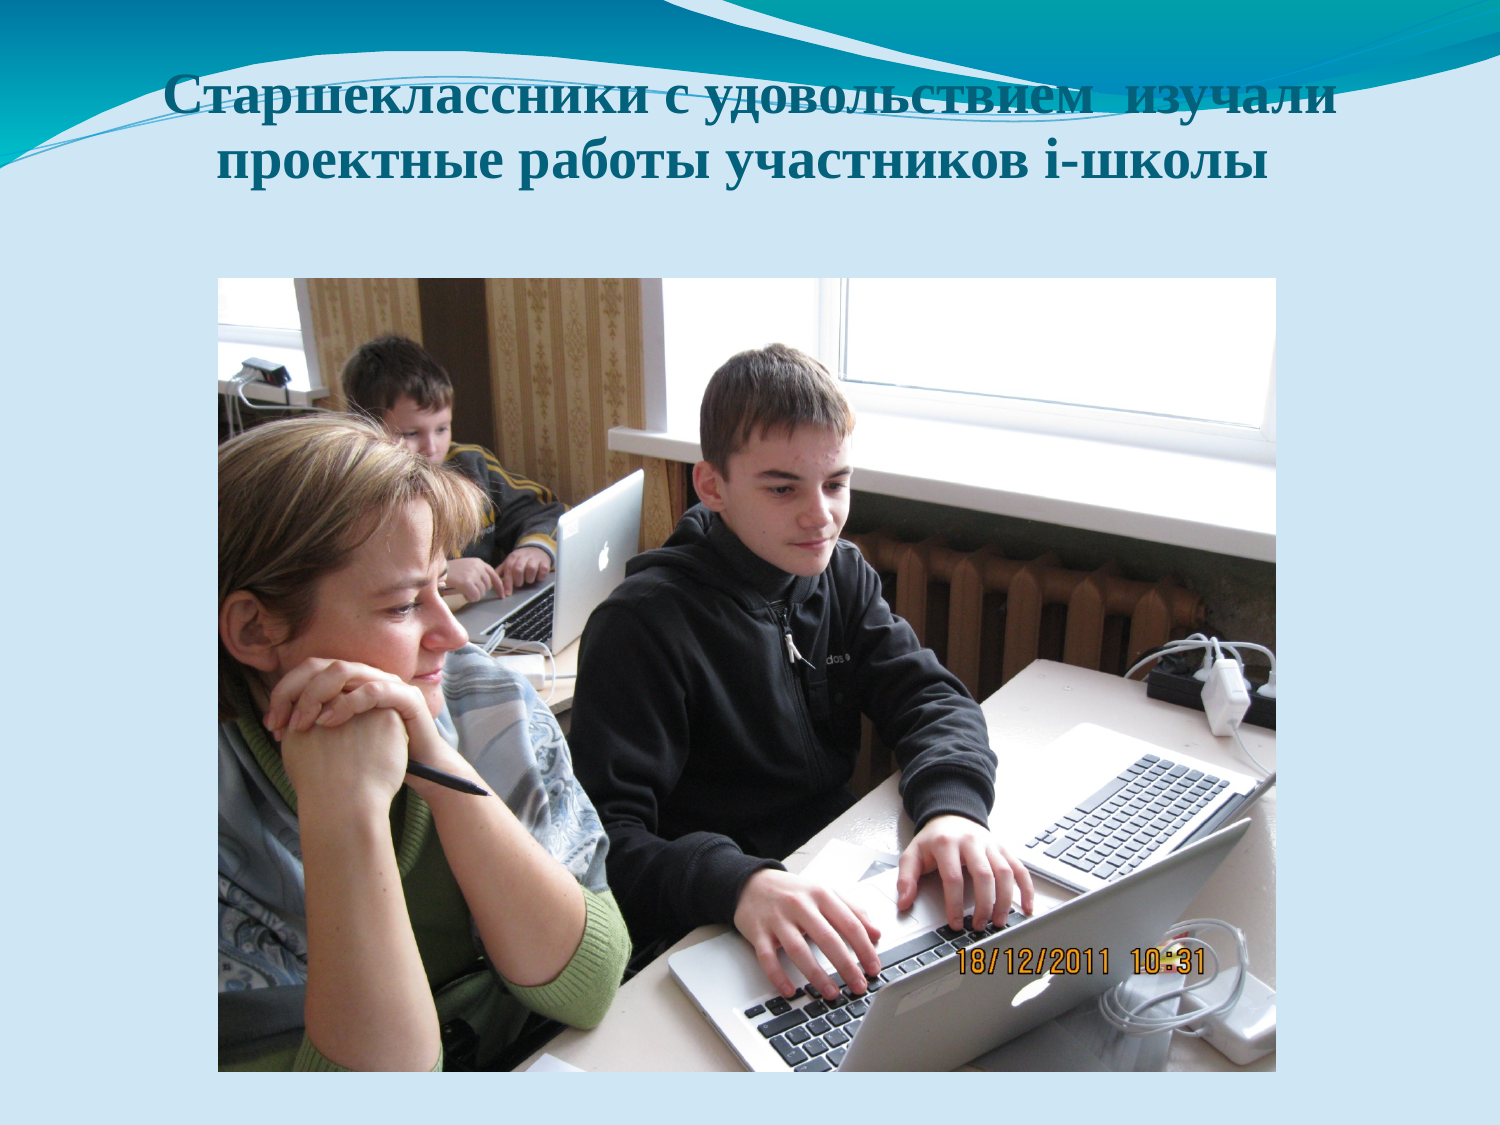

# Старшеклассники с удовольствием изучали проектные работы участников i-школы